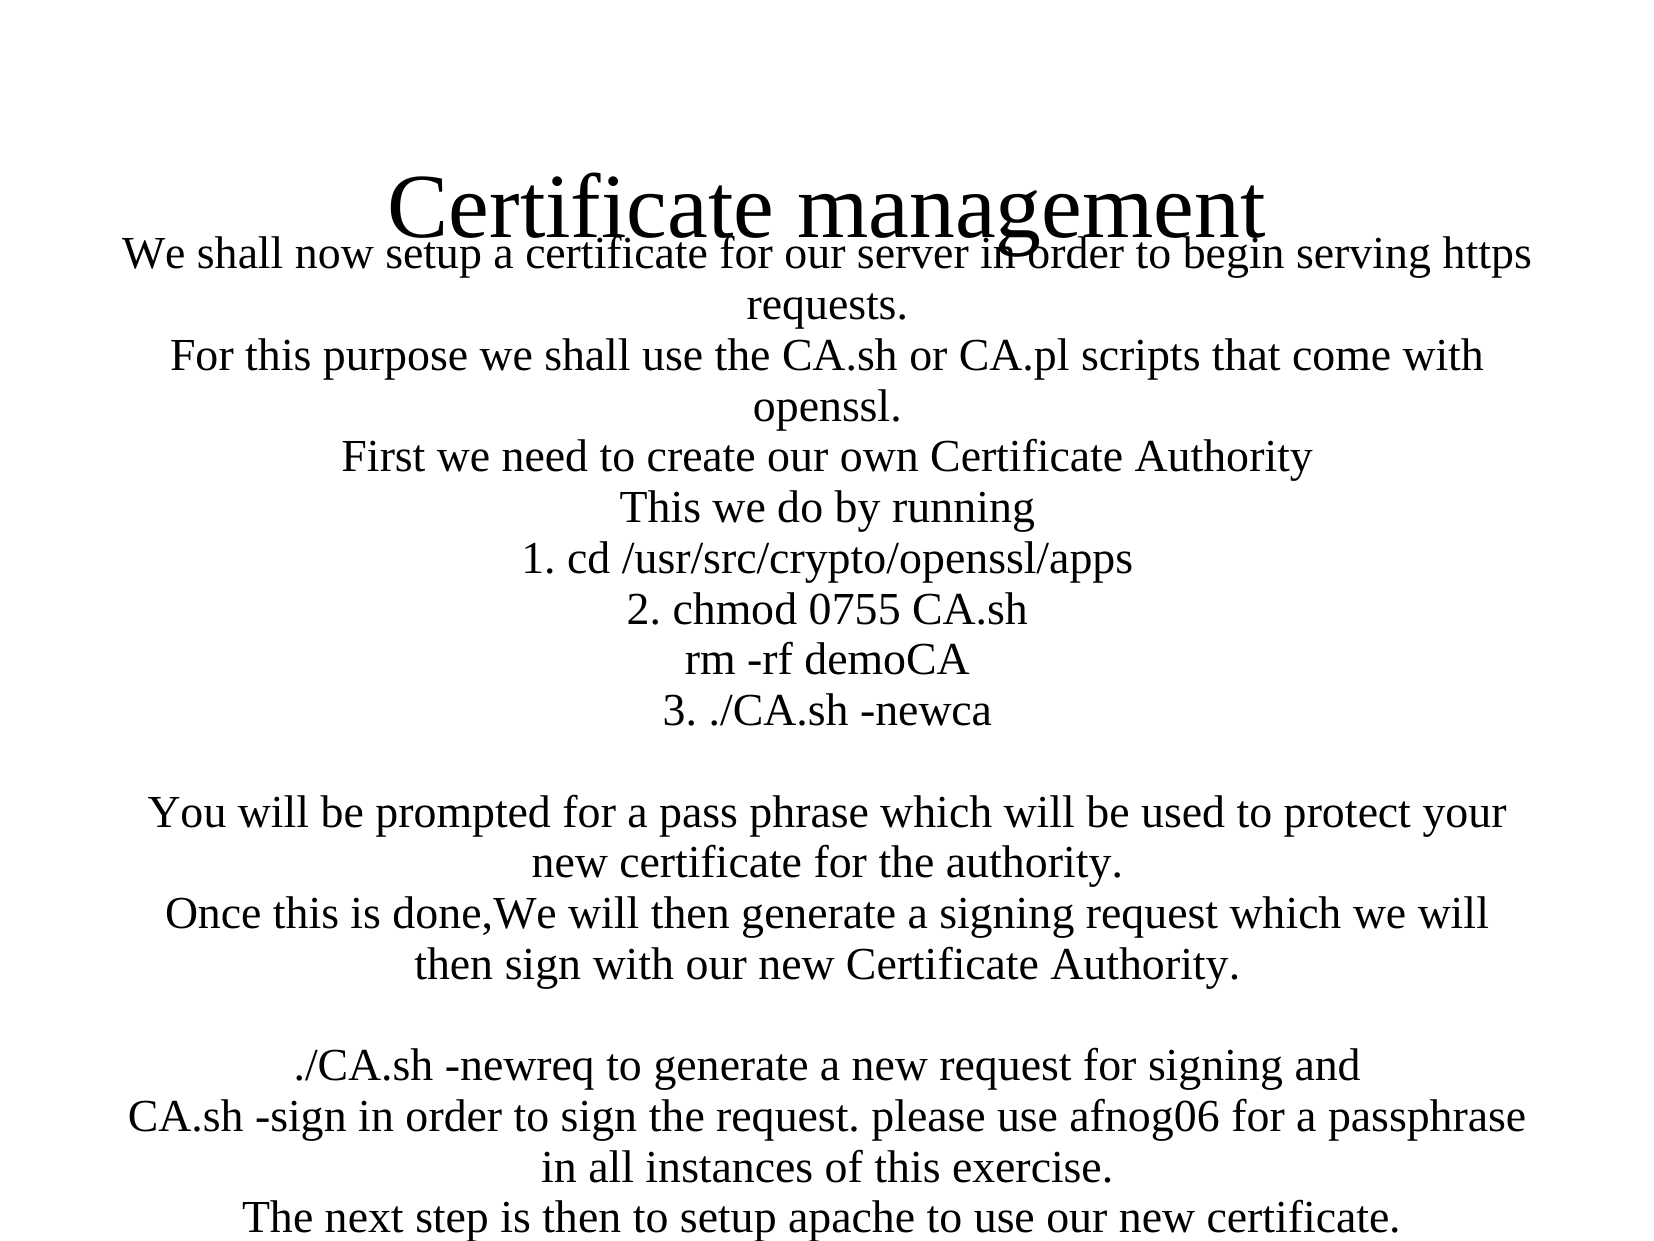

# Certificate management
We shall now setup a certificate for our server in order to begin serving https requests.
For this purpose we shall use the CA.sh or CA.pl scripts that come with openssl.
First we need to create our own Certificate Authority
This we do by running
1. cd /usr/src/crypto/openssl/apps
2. chmod 0755 CA.sh
rm -rf demoCA
3. ./CA.sh -newca
You will be prompted for a pass phrase which will be used to protect your new certificate for the authority.
Once this is done,We will then generate a signing request which we will then sign with our new Certificate Authority.
./CA.sh -newreq to generate a new request for signing and
CA.sh -sign in order to sign the request. please use afnog06 for a passphrase in all instances of this exercise.
The next step is then to setup apache to use our new certificate.